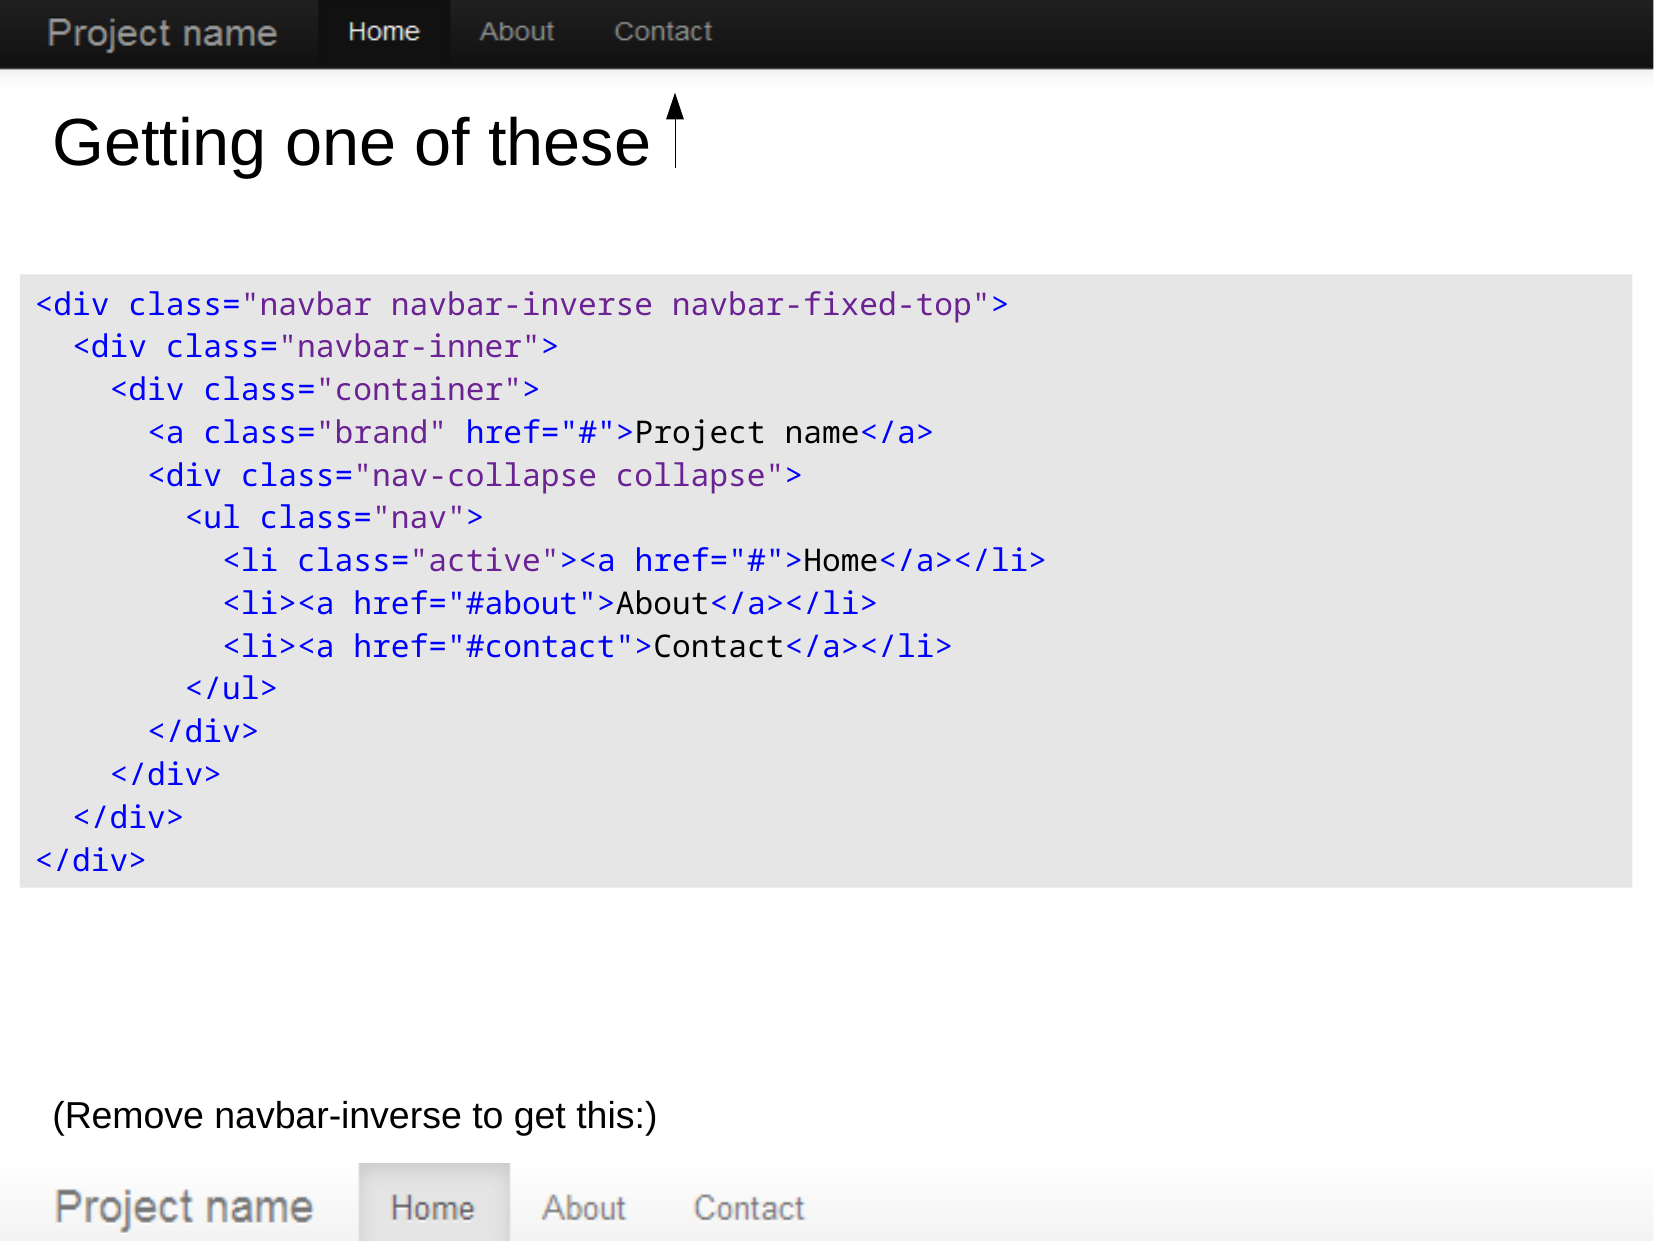

Getting one of these
<div class="navbar navbar-inverse navbar-fixed-top">
 <div class="navbar-inner">
	<div class="container">
	 <a class="brand" href="#">Project name</a>
	 <div class="nav-collapse collapse">
		<ul class="nav">
		 <li class="active"><a href="#">Home</a></li>
		 <li><a href="#about">About</a></li>
		 <li><a href="#contact">Contact</a></li>
		</ul>
	 </div>
	</div>
 </div>
</div>
(Remove navbar-inverse to get this:)